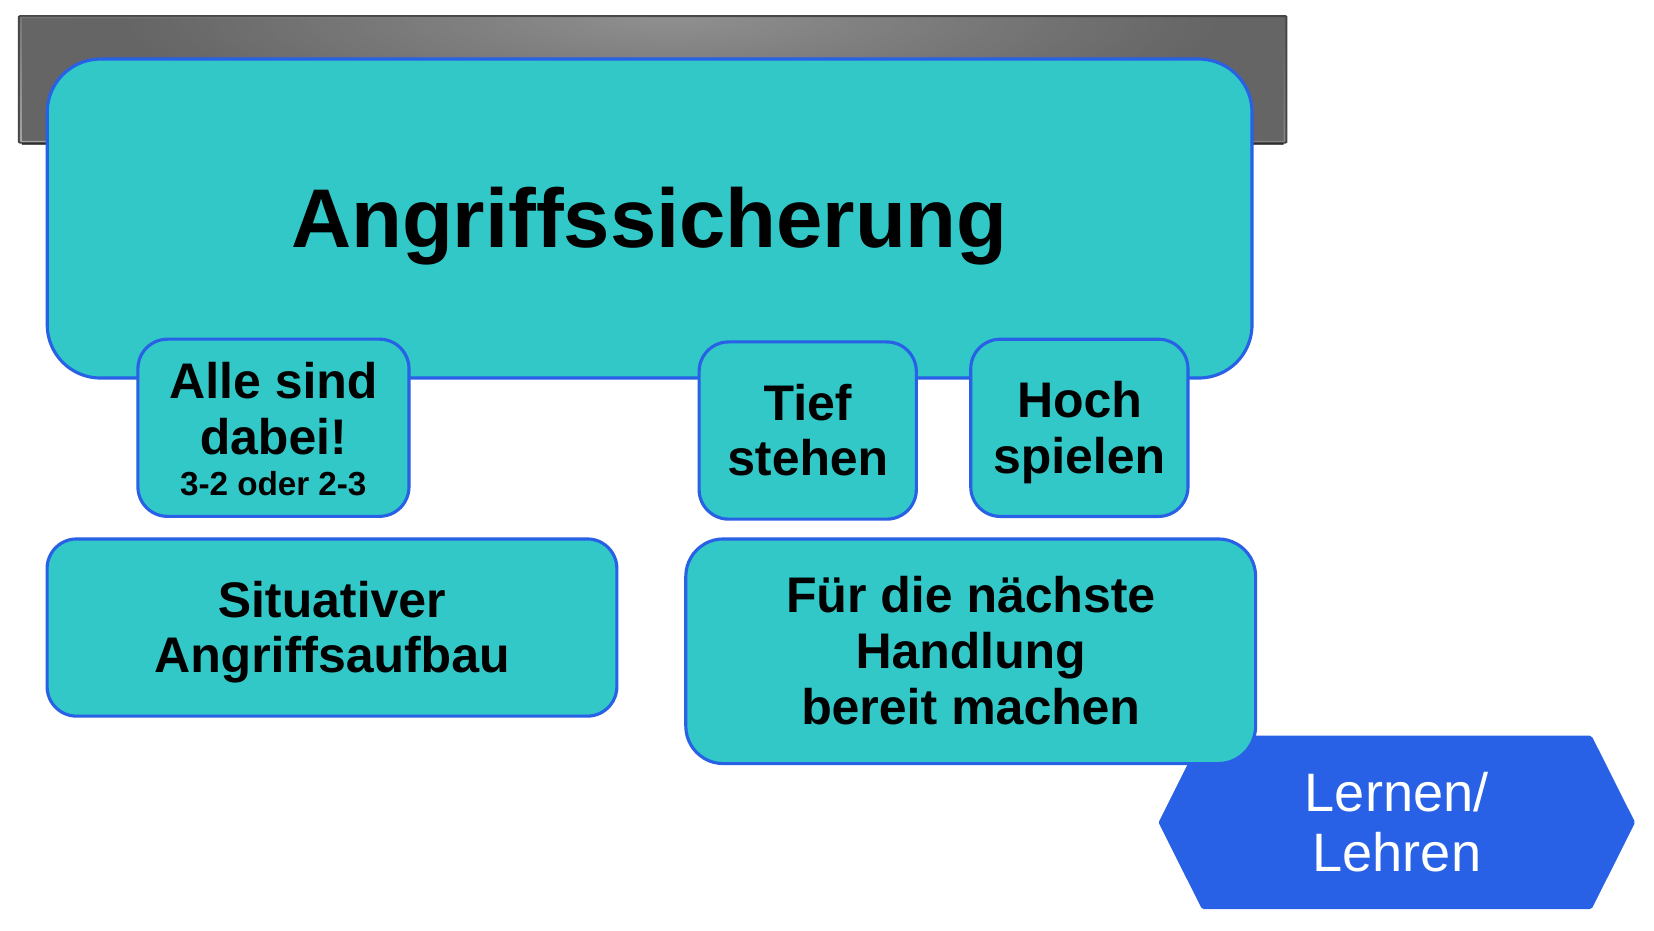

#
Angriffssicherung
Alle sind
dabei!
3-2 oder 2-3
Hoch
spielen
Tief
stehen
Situativer
Angriffsaufbau
Für die nächste
Handlung
bereit machen
Lernen/
Lehren